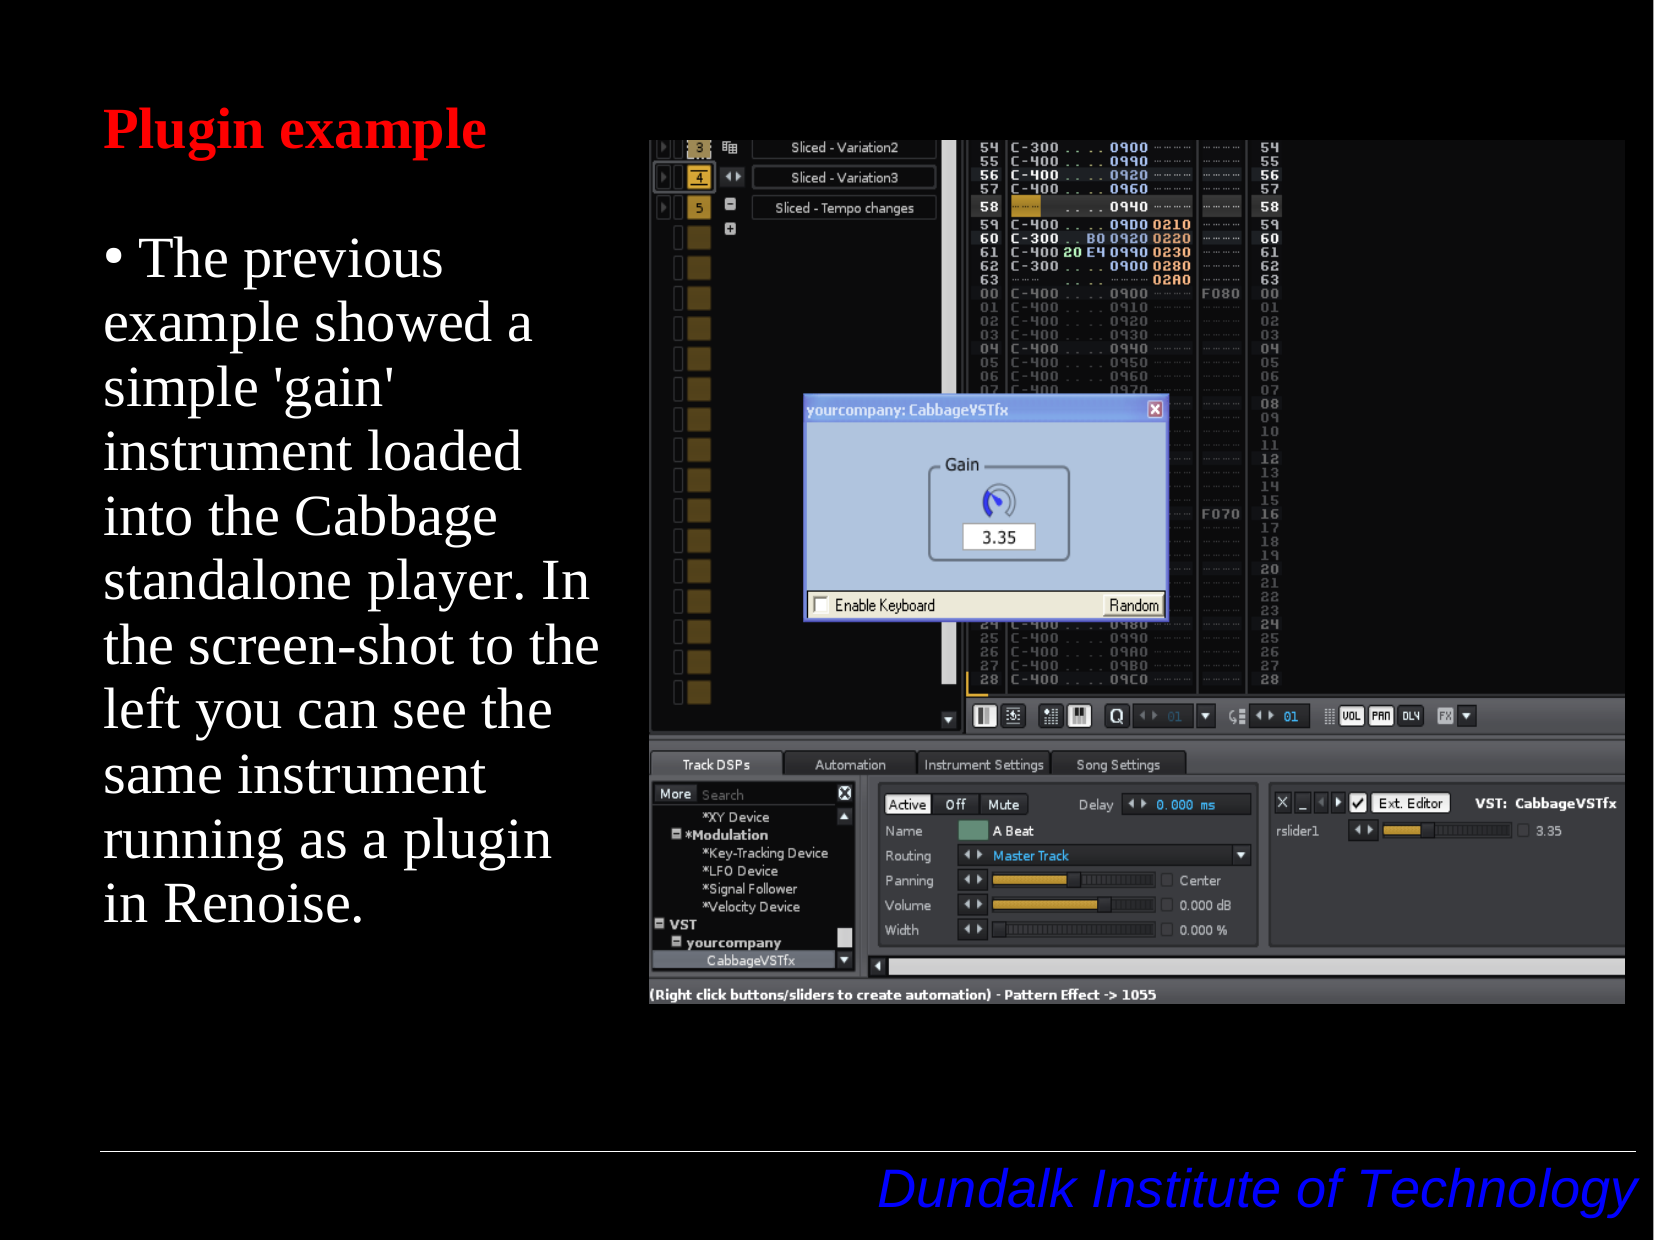

Plugin example
 The previous example showed a simple 'gain' instrument loaded into the Cabbage standalone player. In the screen-shot to the left you can see the same instrument running as a plugin in Renoise.
Dundalk Institute of Technology